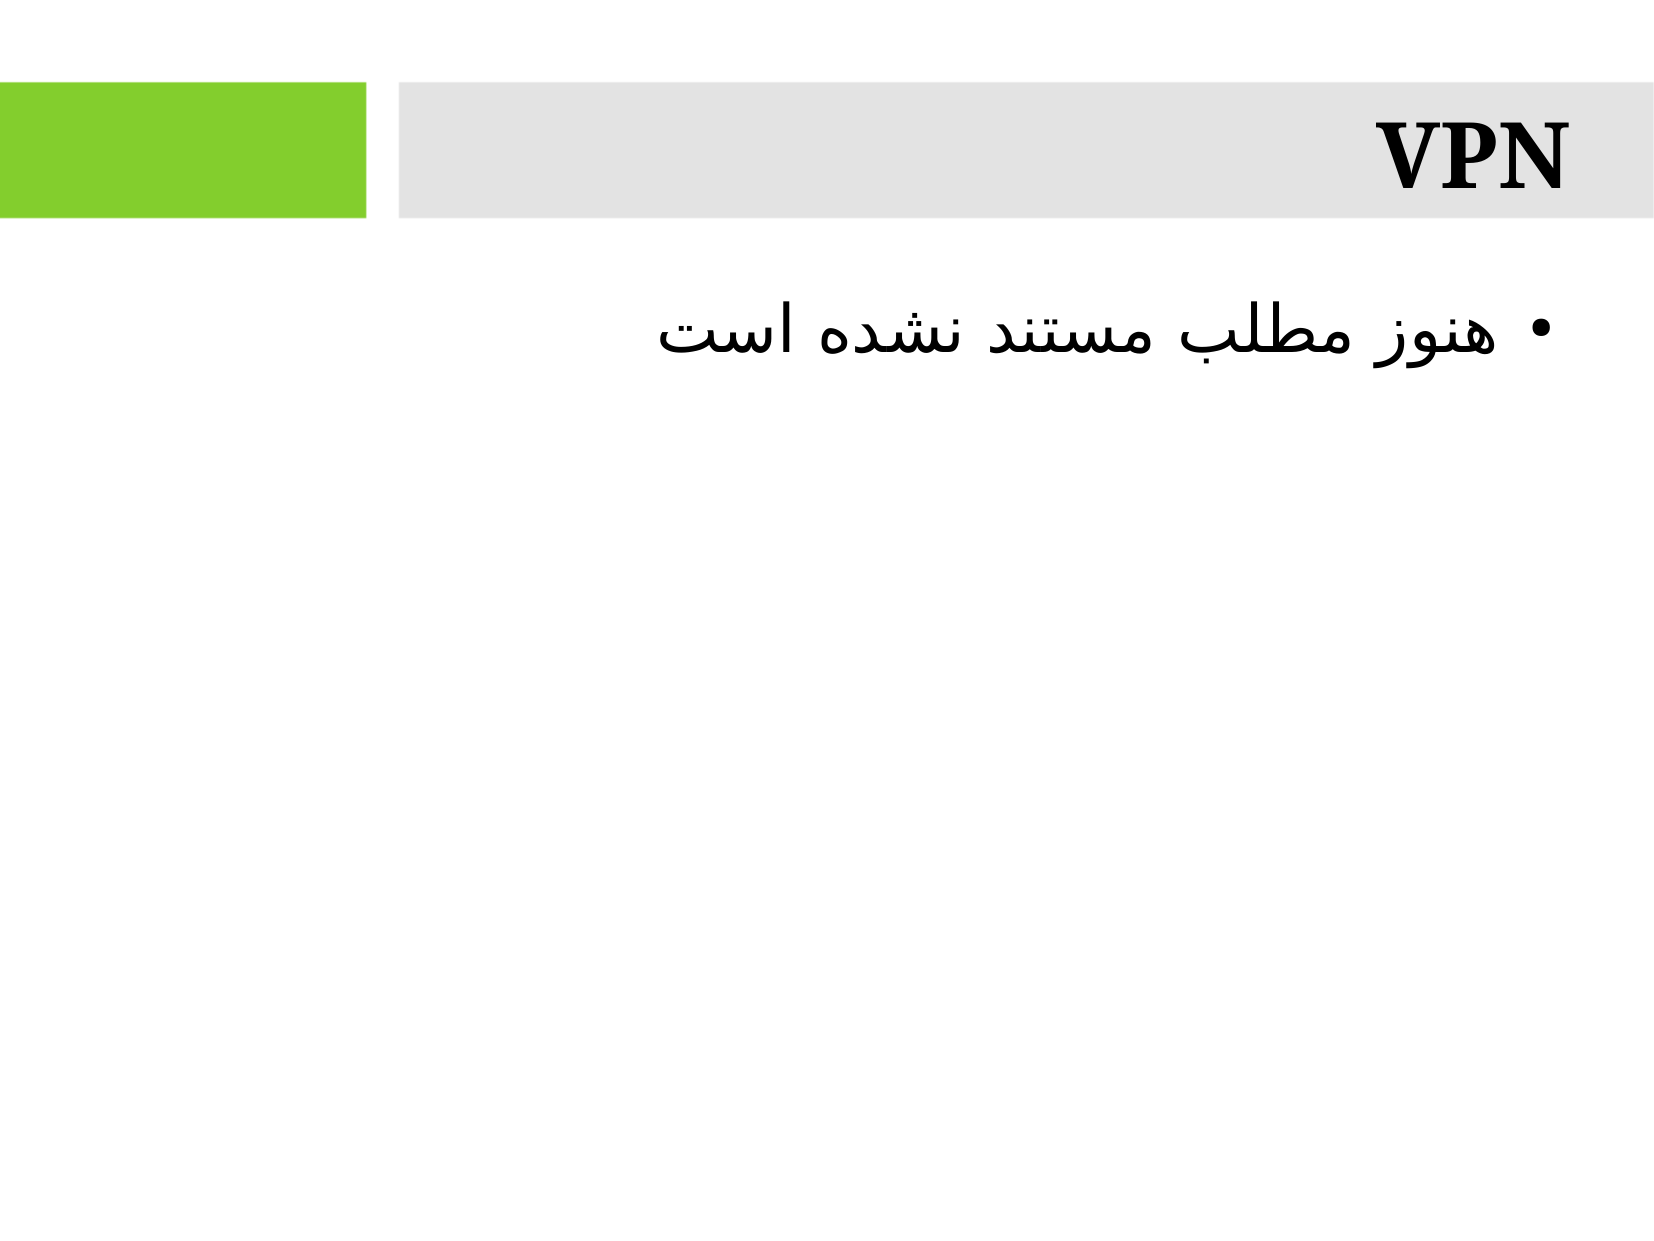

# VPN
هنوز مطلب مستند نشده است